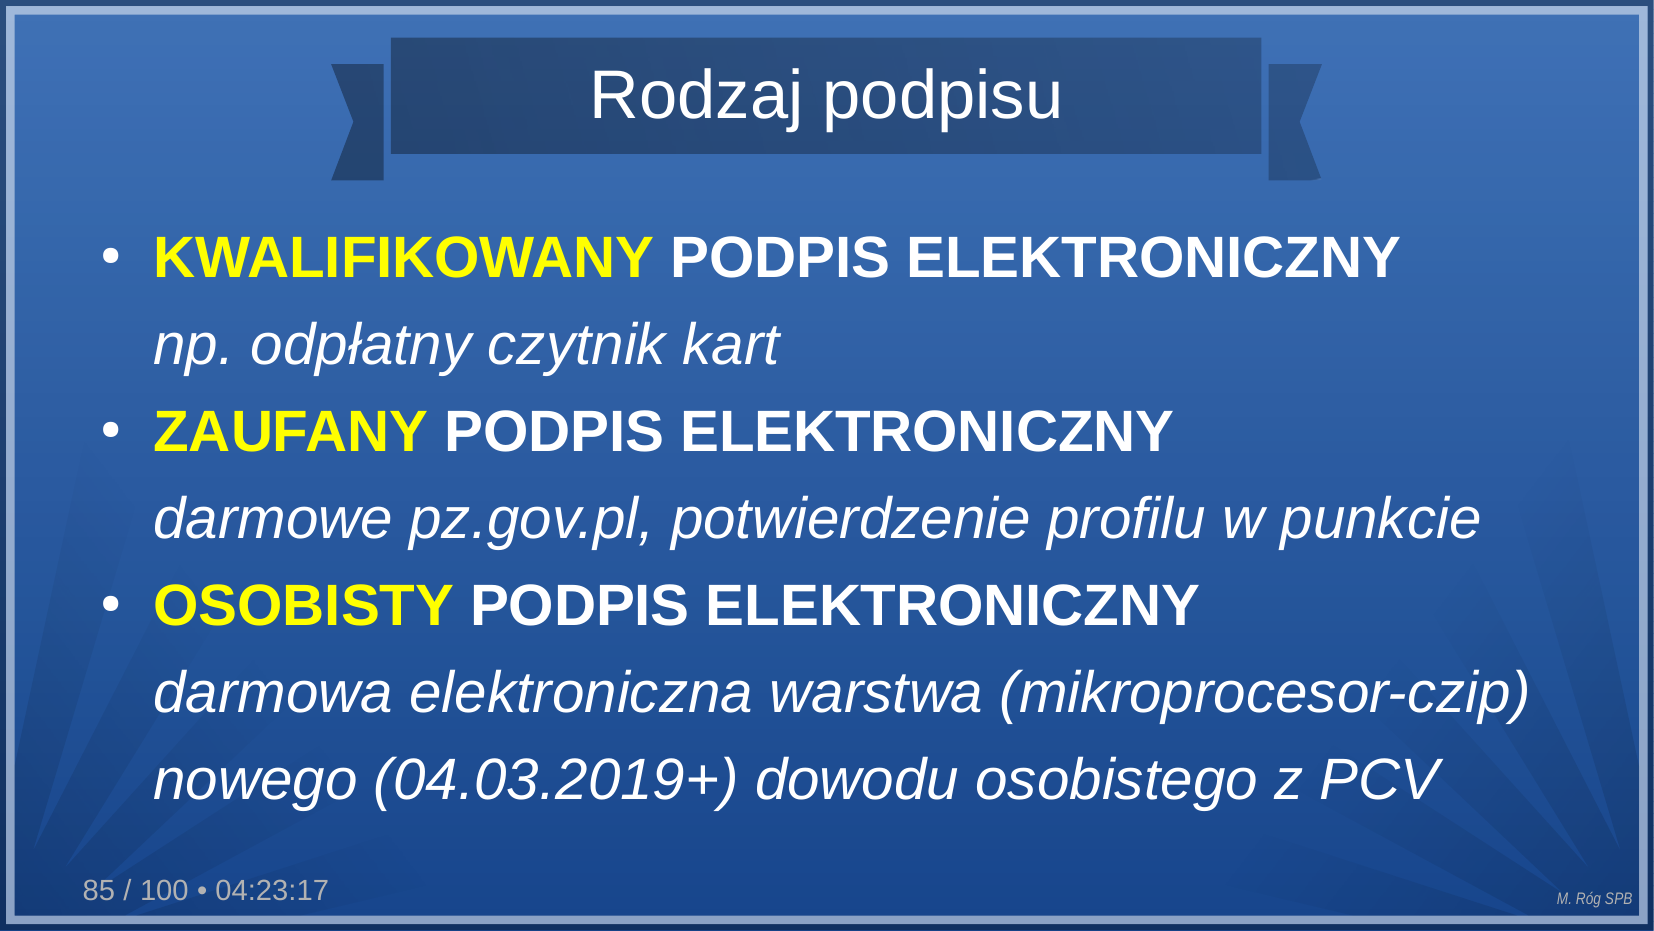

# Rodzaj podpisu
KWALIFIKOWANY PODPIS ELEKTRONICZNY
np. odpłatny czytnik kart
ZAUFANY PODPIS ELEKTRONICZNY
darmowe pz.gov.pl, potwierdzenie profilu w punkcie
OSOBISTY PODPIS ELEKTRONICZNY
darmowa elektroniczna warstwa (mikroprocesor-czip)
nowego (04.03.2019+) dowodu osobistego z PCV